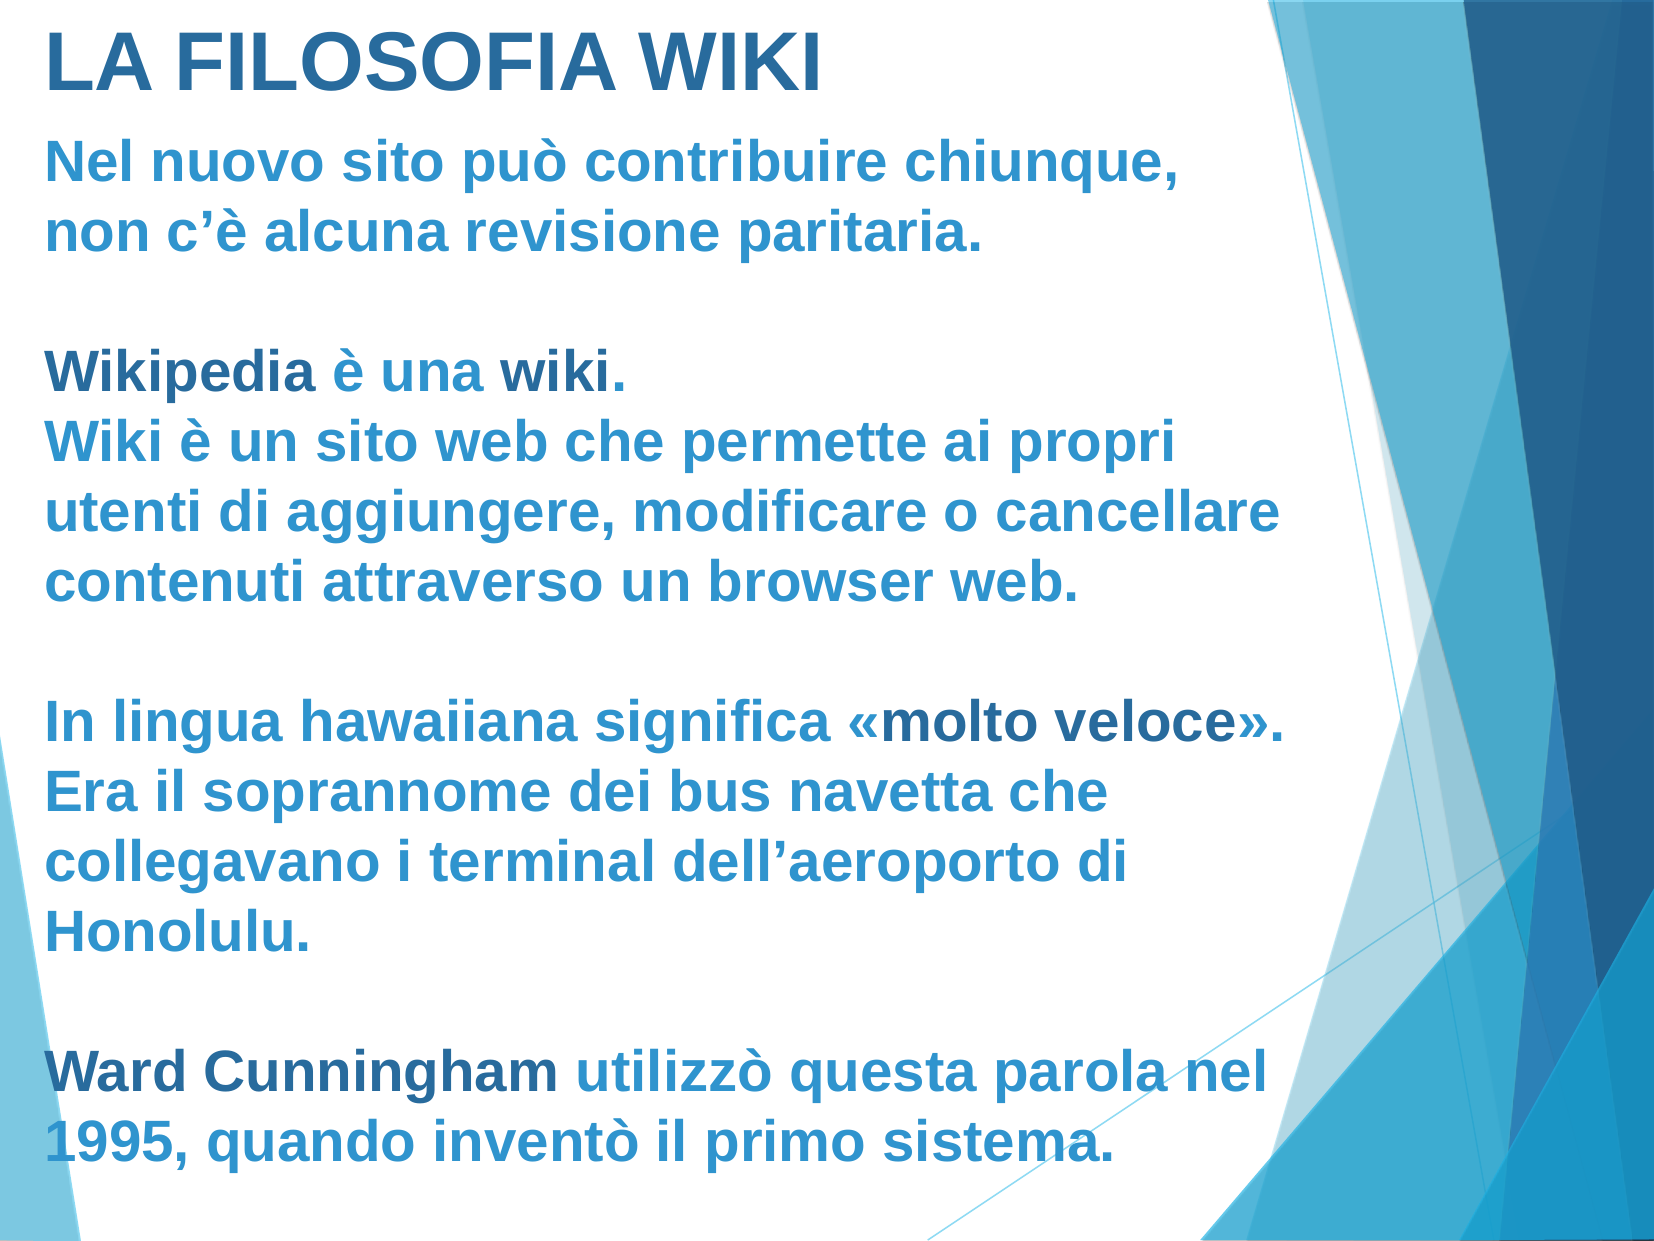

LA FILOSOFIA WIKI
Nel nuovo sito può contribuire chiunque, non c’è alcuna revisione paritaria.
Wikipedia è una wiki.
Wiki è un sito web che permette ai propri utenti di aggiungere, modificare o cancellare contenuti attraverso un browser web.
In lingua hawaiiana significa «molto veloce».
Era il soprannome dei bus navetta che collegavano i terminal dell’aeroporto di Honolulu.
Ward Cunningham utilizzò questa parola nel 1995, quando inventò il primo sistema.